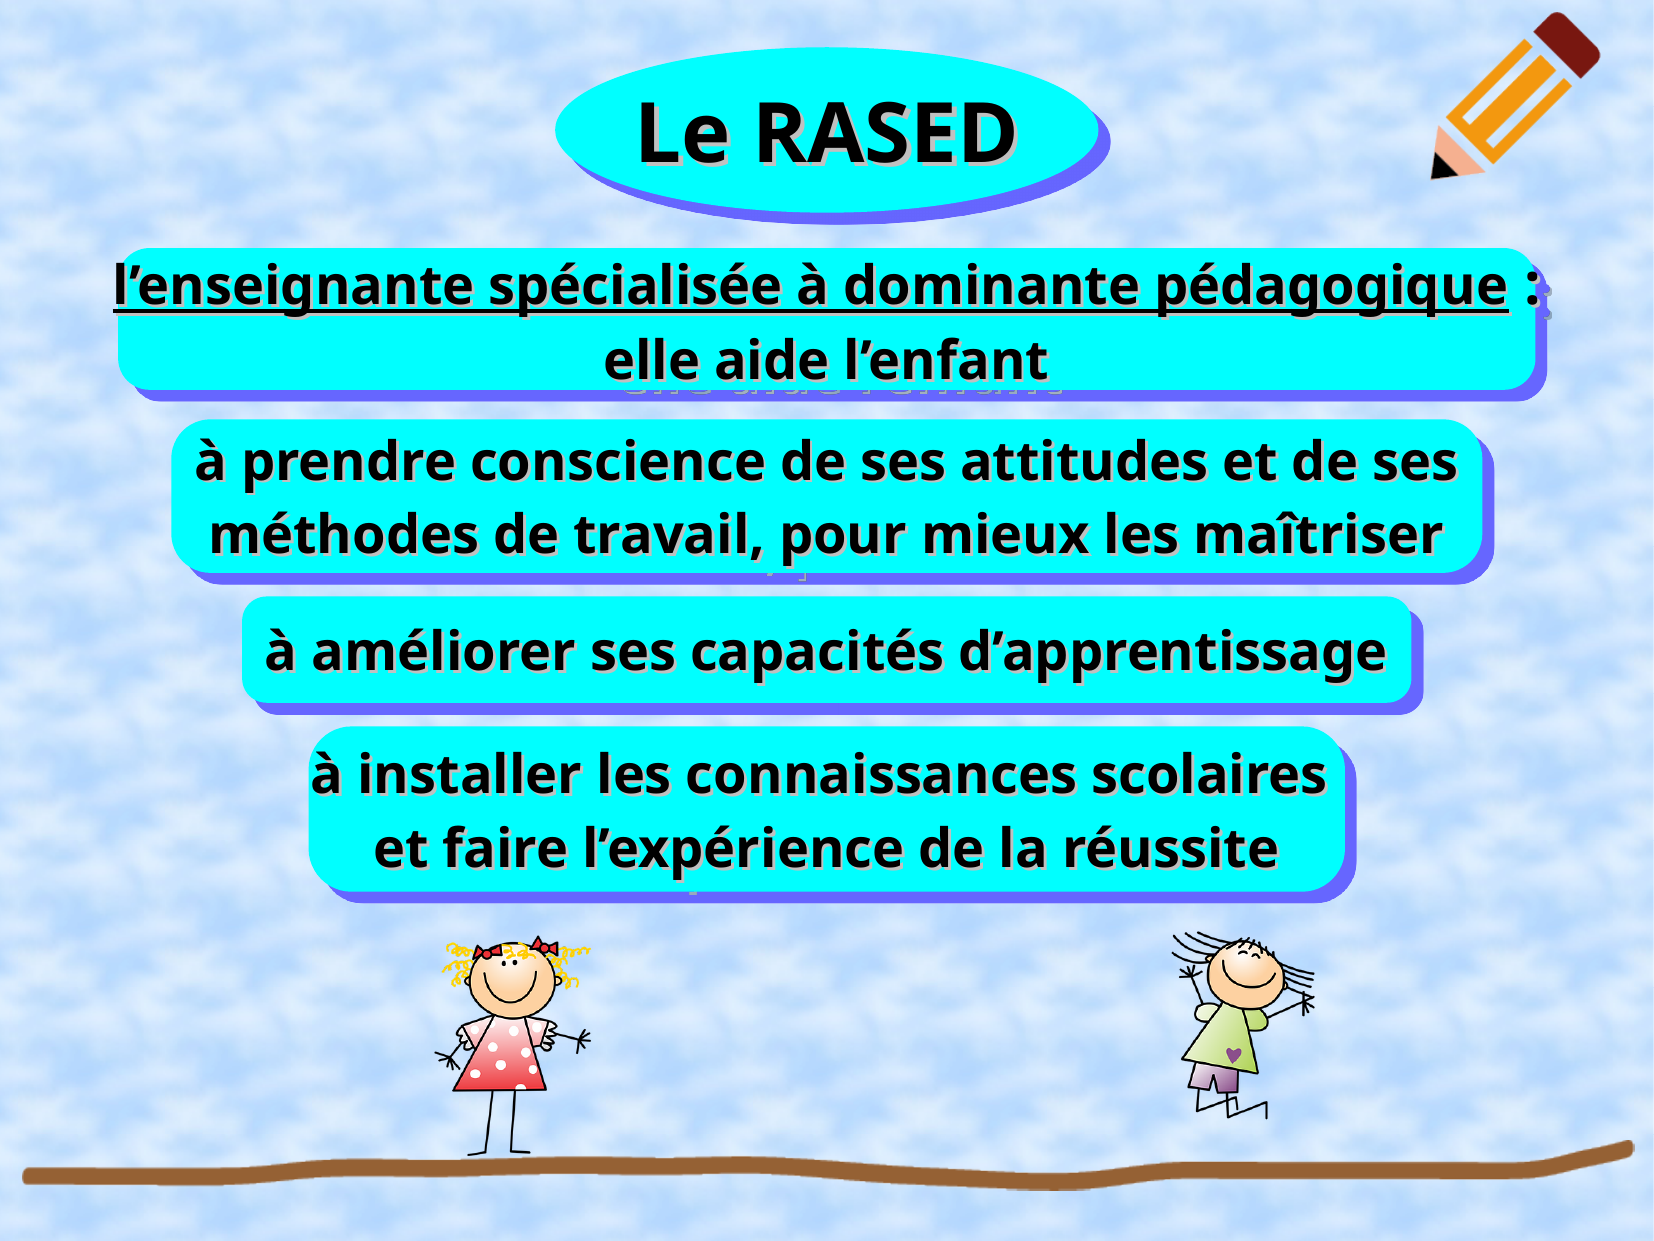

Le RASED
l’enseignante spécialisée à dominante pédagogique :
 elle aide l’enfant
à prendre conscience de ses attitudes et de ses
méthodes de travail, pour mieux les maîtriser
à améliorer ses capacités d’apprentissage
à installer les connaissances scolaires
et faire l’expérience de la réussite